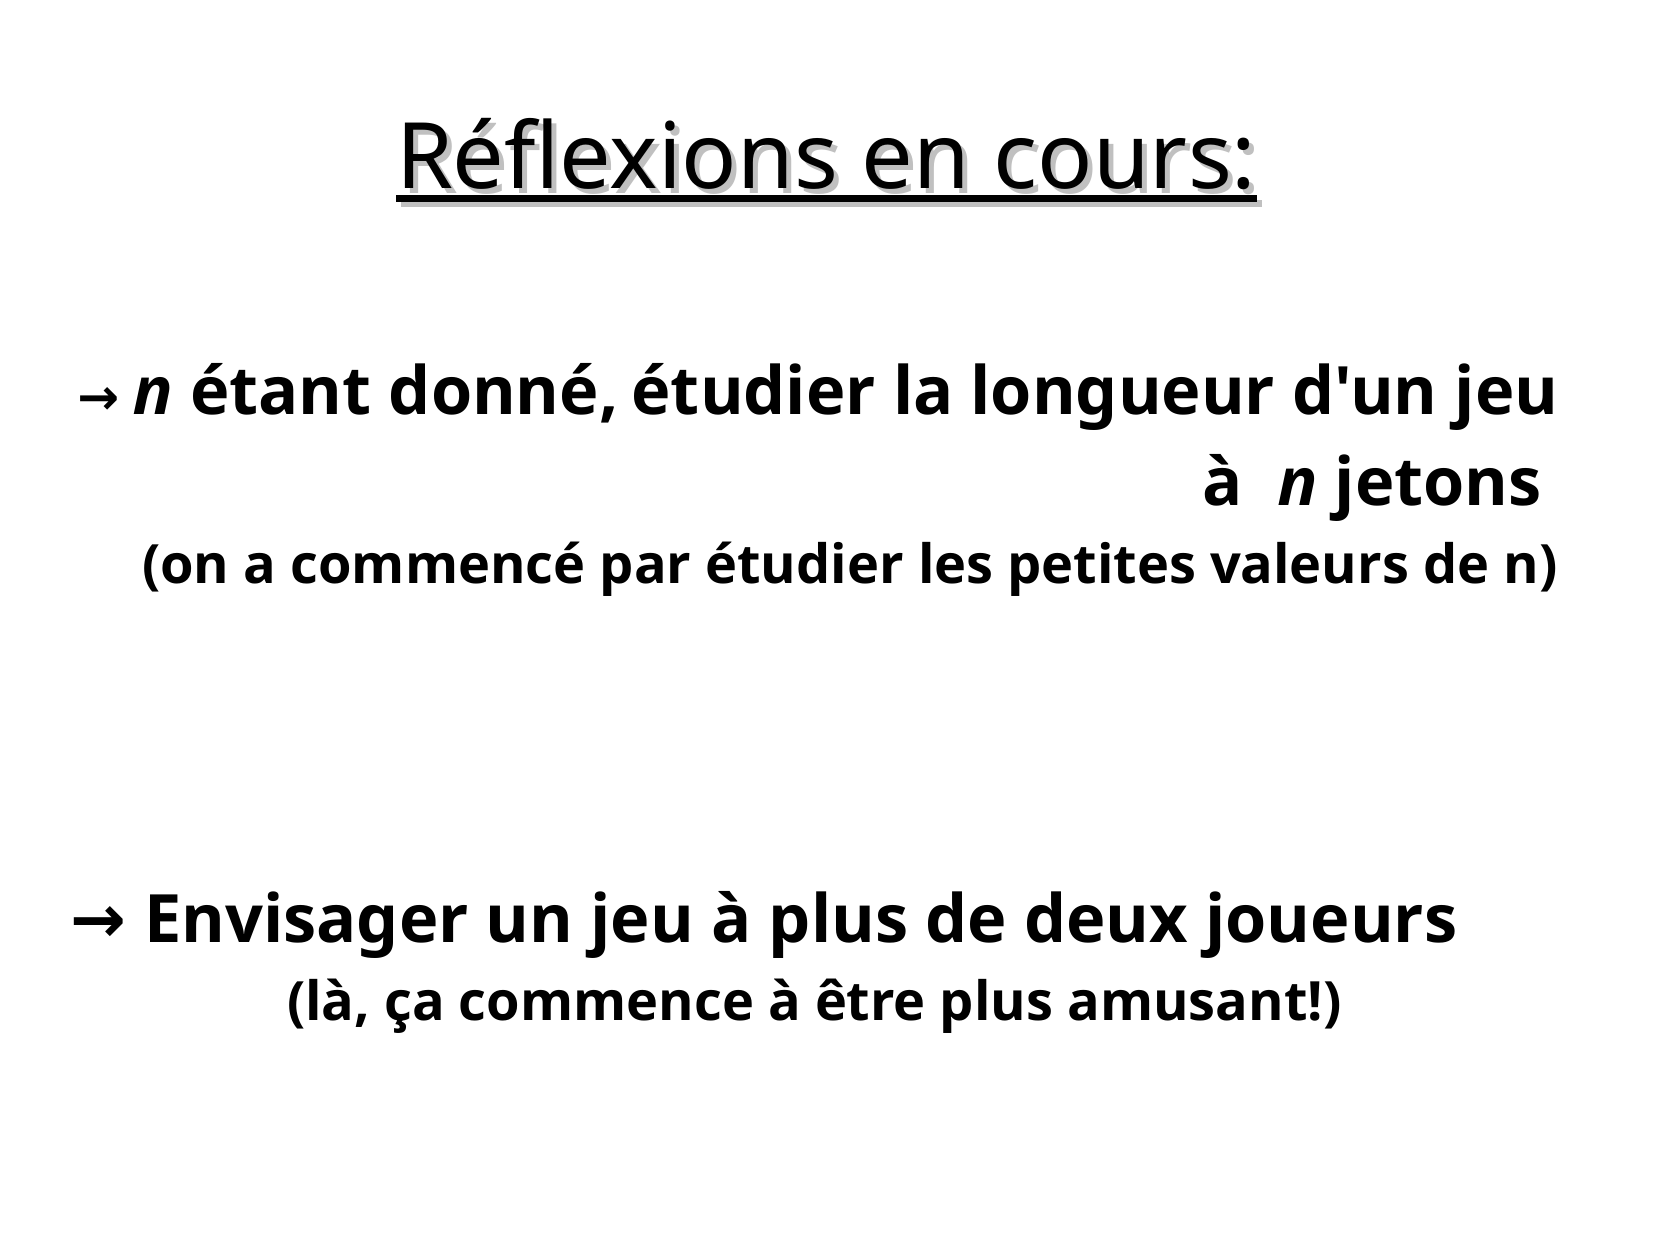

# Réflexions en cours:
→ n étant donné, étudier la longueur d'un jeu à n jetons
(on a commencé par étudier les petites valeurs de n)
→ Envisager un jeu à plus de deux joueurs
(là, ça commence à être plus amusant!)